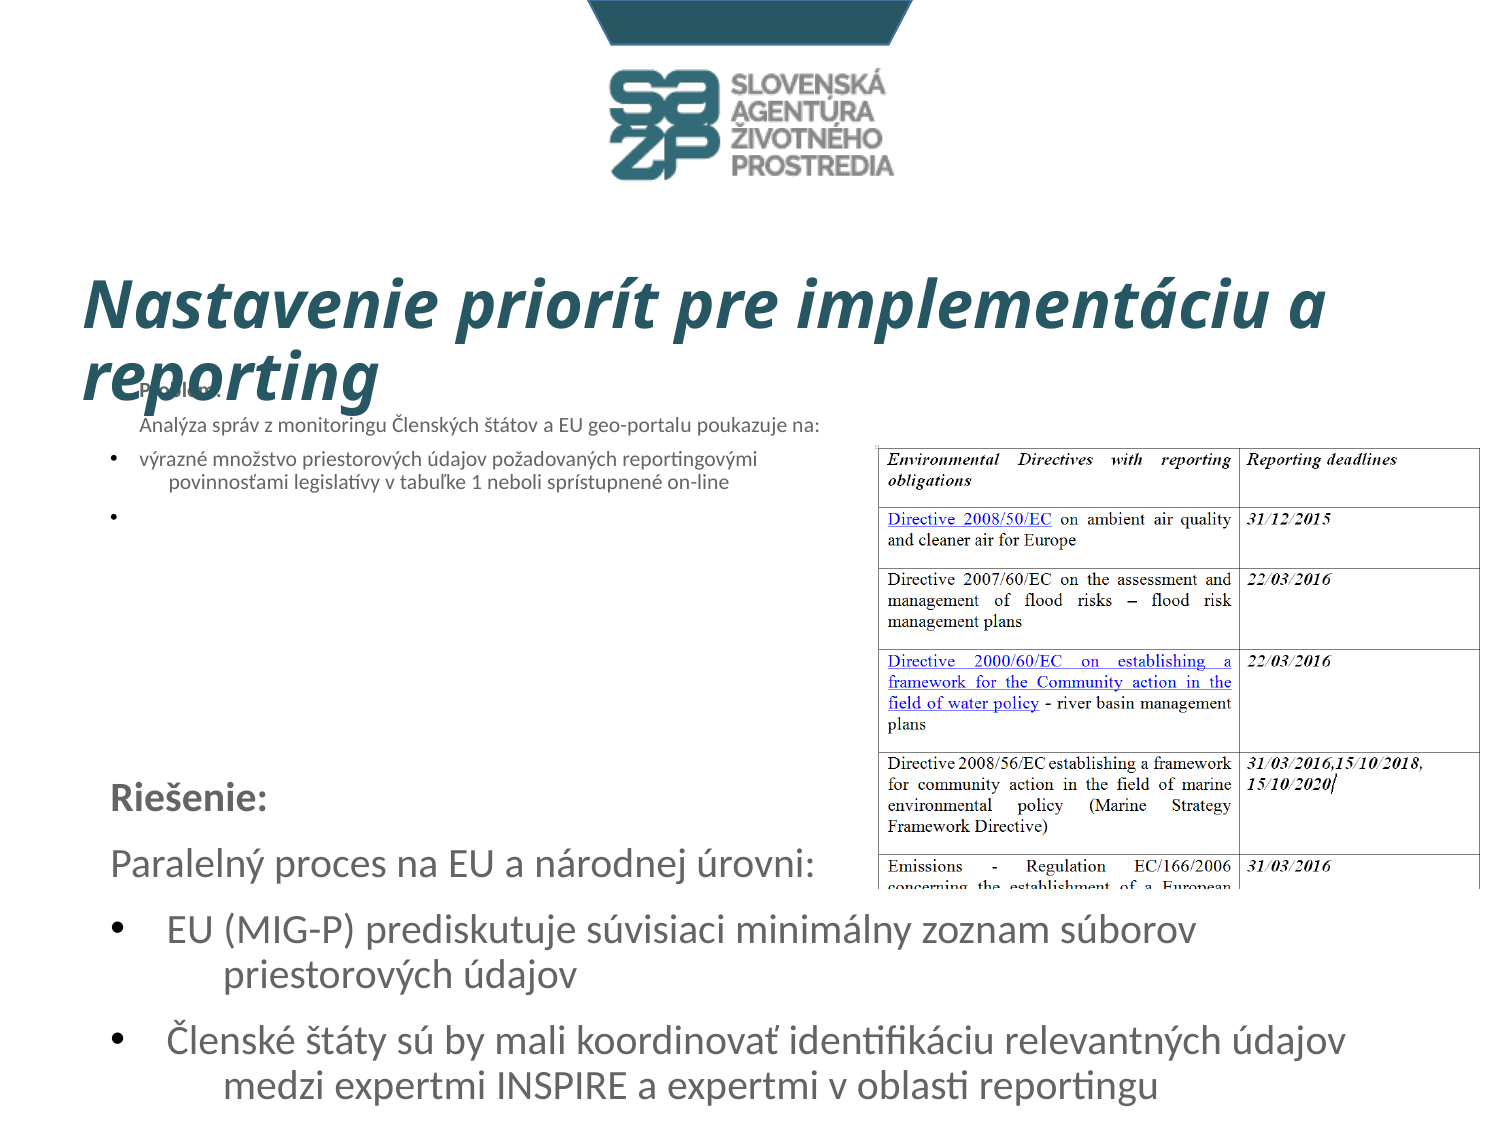

Nastavenie priorít pre implementáciu a reporting
# Problém:
Analýza správ z monitoringu Členských štátov a EU geo-portalu poukazuje na:
výrazné množstvo priestorových údajov požadovaných reportingovými povinnosťami legislatívy v tabuľke 1 neboli sprístupnené on-line
Riešenie:
Paralelný proces na EU a národnej úrovni:
EU (MIG-P) prediskutuje súvisiaci minimálny zoznam súborov priestorových údajov
Členské štáty sú by mali koordinovať identifikáciu relevantných údajov medzi expertmi INSPIRE a expertmi v oblasti reportingu